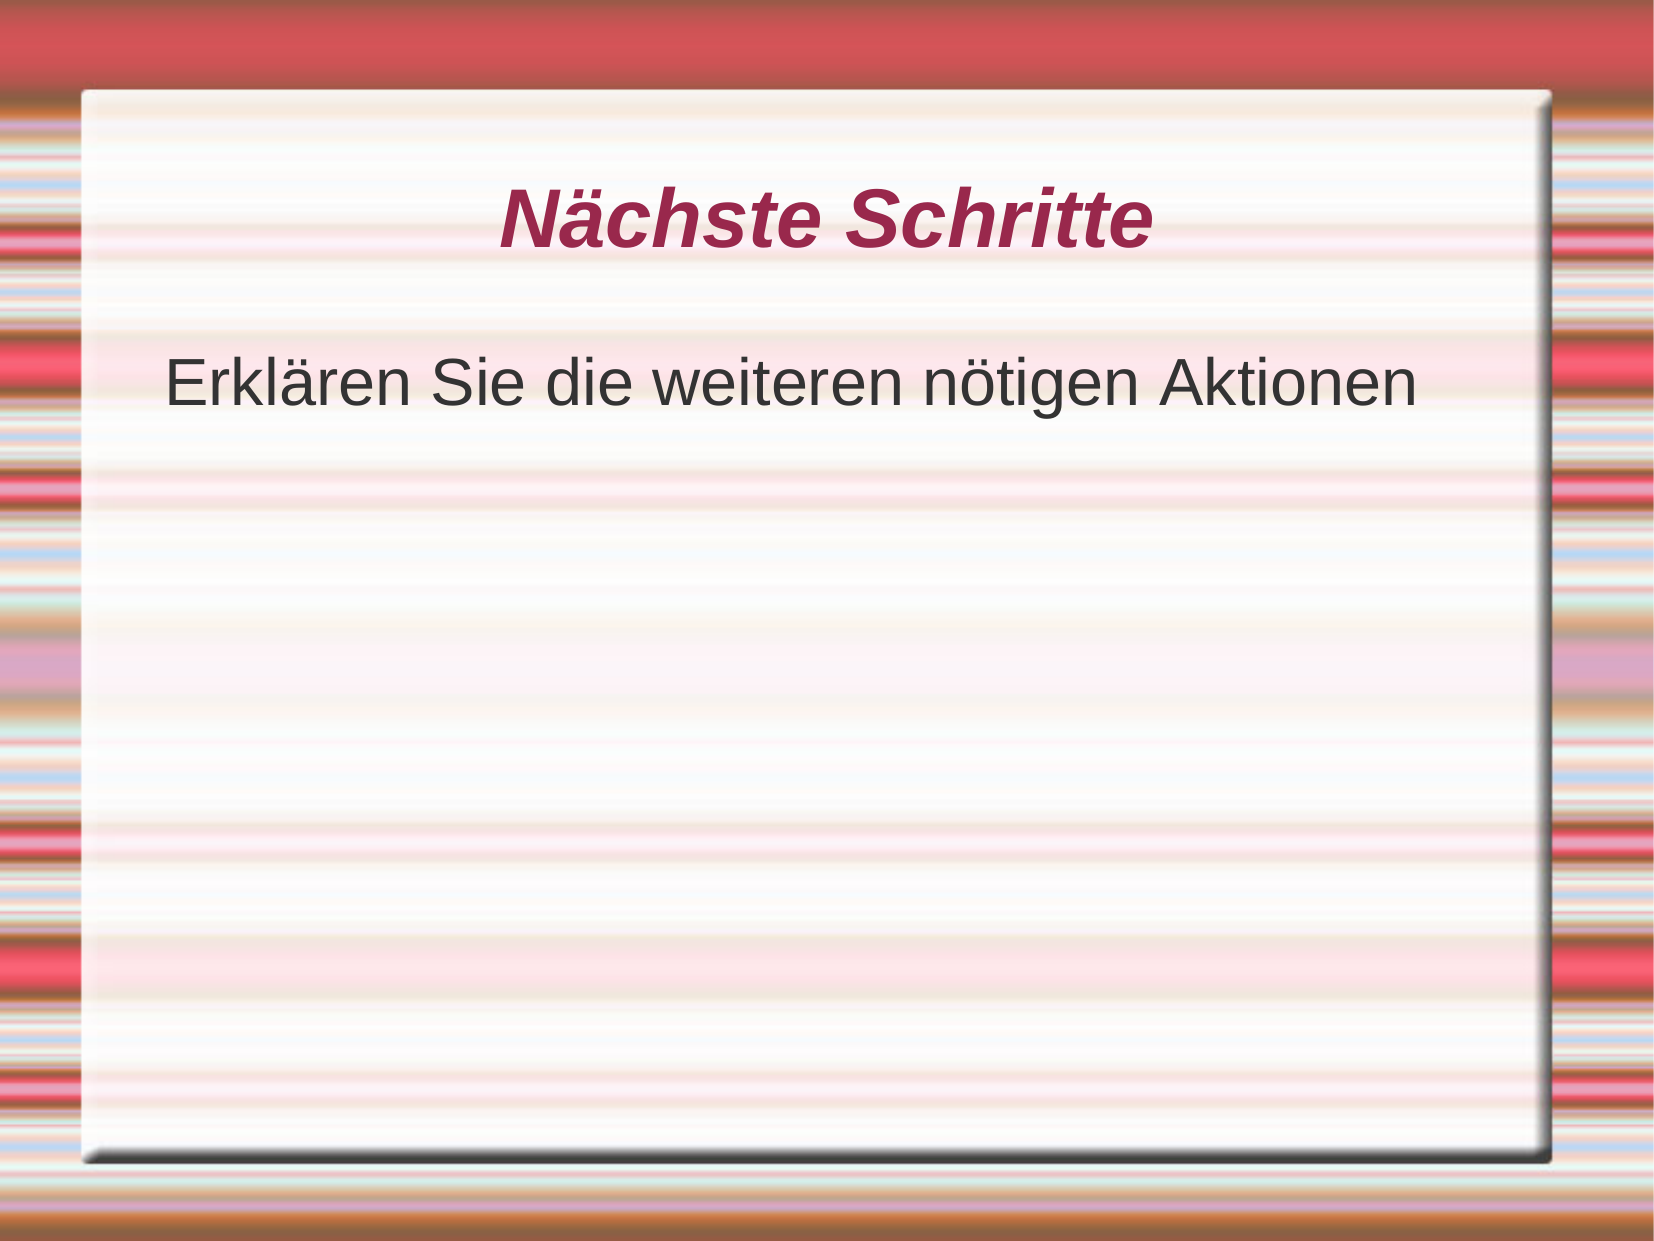

# Nächste Schritte
Erklären Sie die weiteren nötigen Aktionen